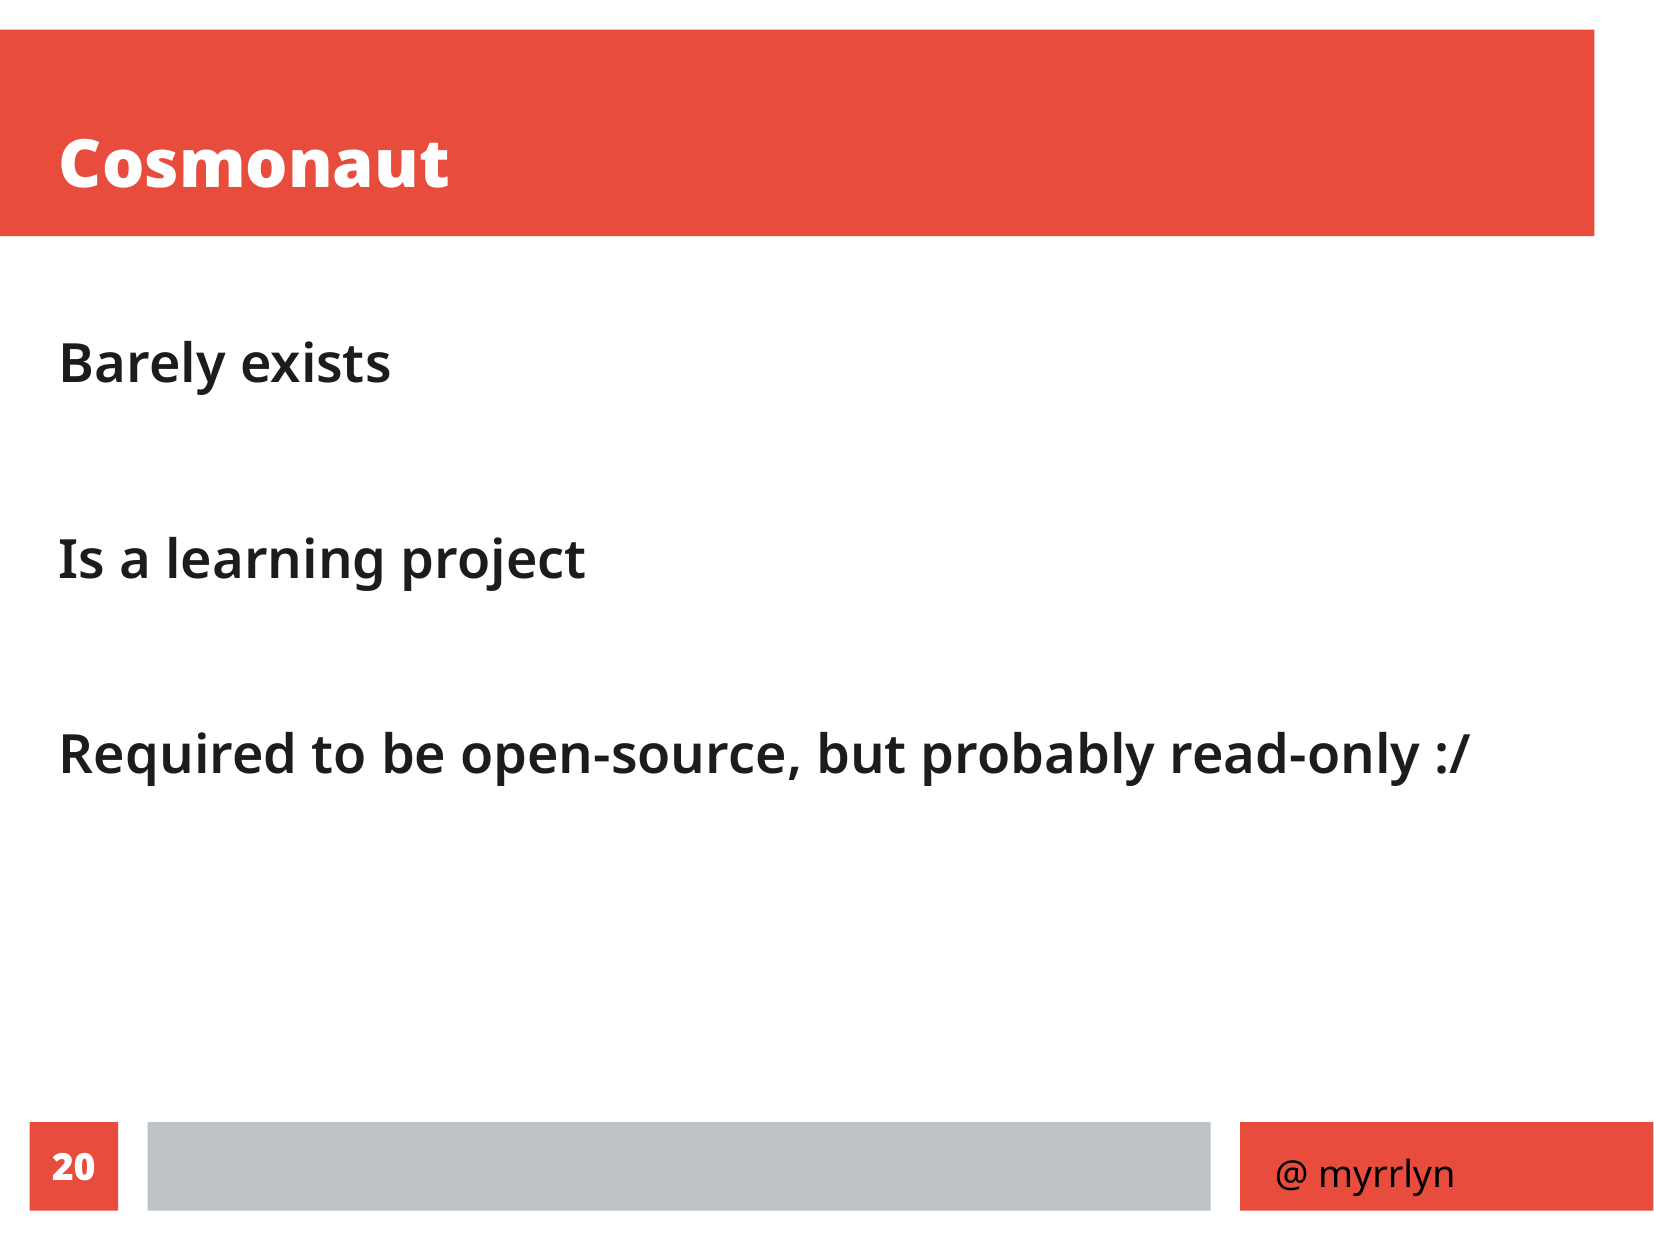

# Cosmonaut
Barely exists
Is a learning project
Required to be open-source, but probably read-only :/
20
@ myrrlyn